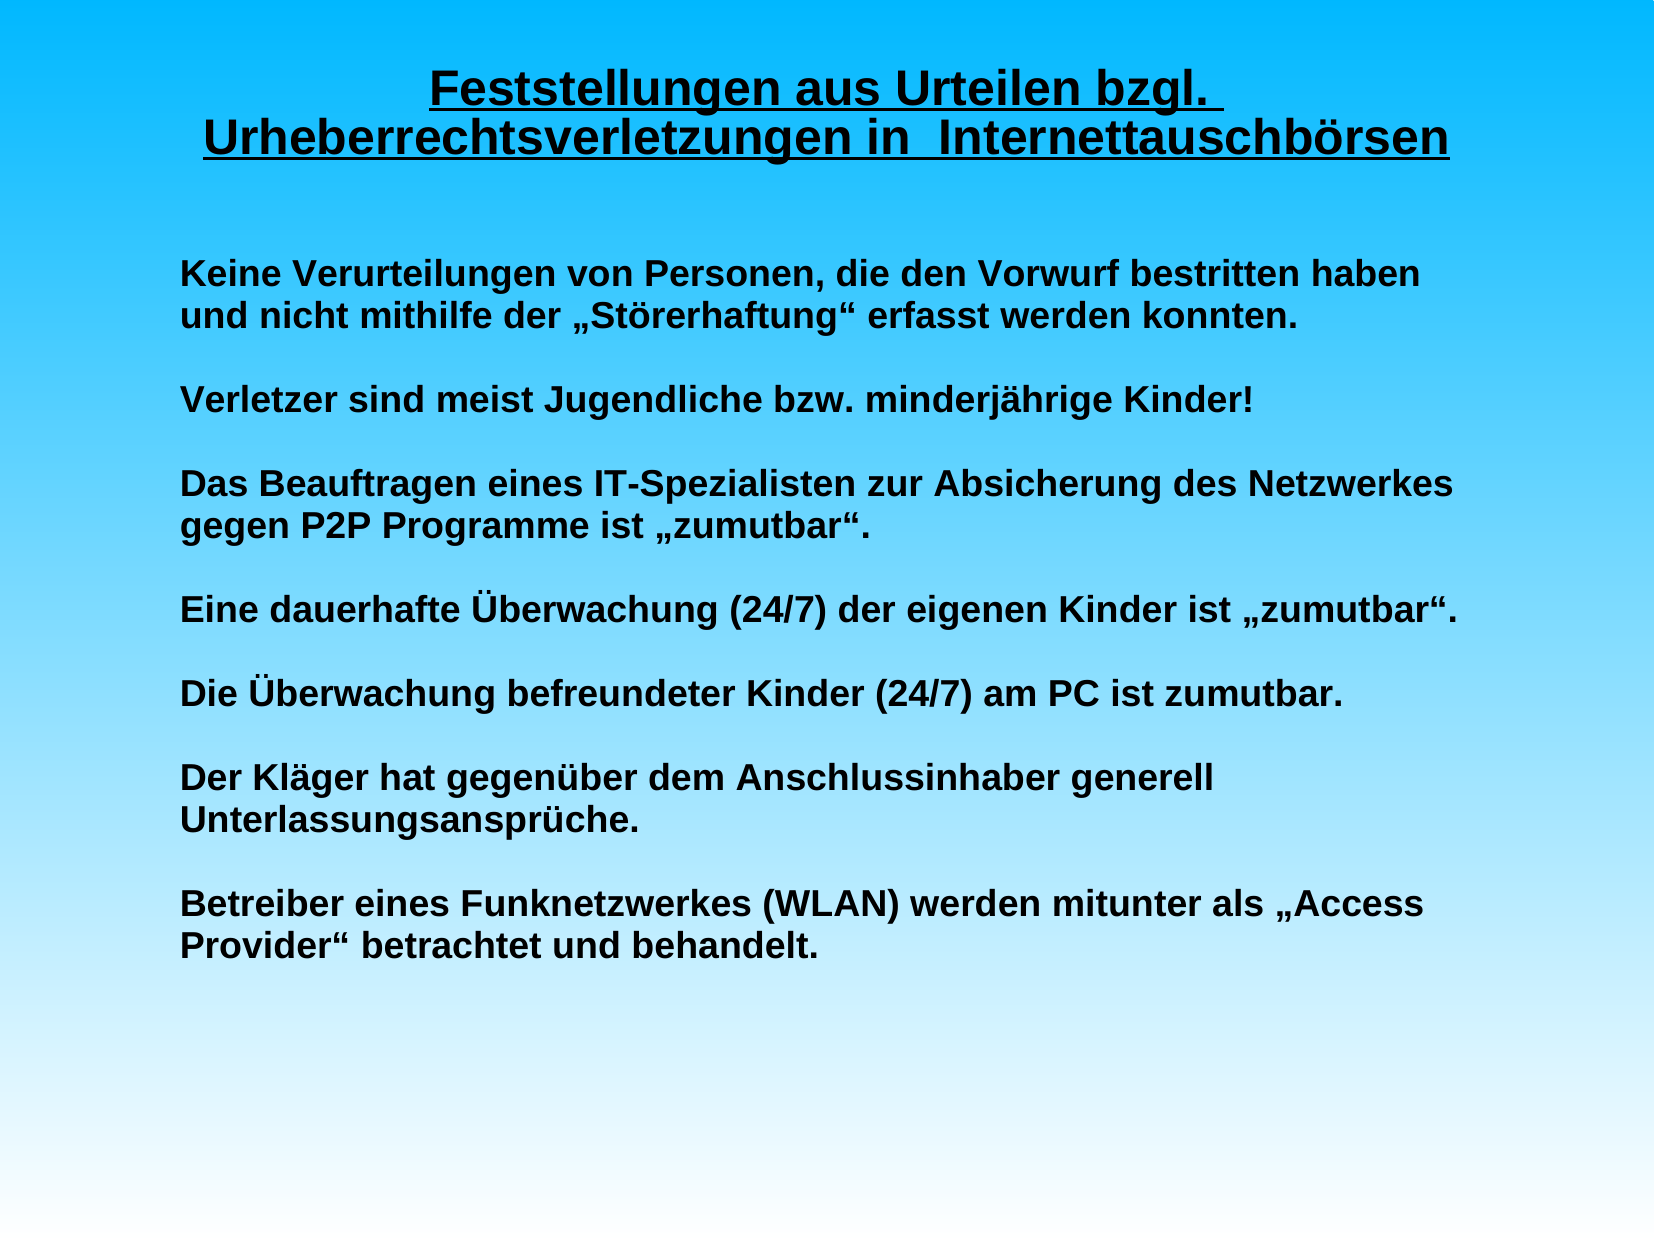

Feststellungen aus Urteilen bzgl.
Urheberrechtsverletzungen in Internettauschbörsen
Keine Verurteilungen von Personen, die den Vorwurf bestritten haben
und nicht mithilfe der „Störerhaftung“ erfasst werden konnten.
Verletzer sind meist Jugendliche bzw. minderjährige Kinder!
Das Beauftragen eines IT-Spezialisten zur Absicherung des Netzwerkes
gegen P2P Programme ist „zumutbar“.
Eine dauerhafte Überwachung (24/7) der eigenen Kinder ist „zumutbar“.
Die Überwachung befreundeter Kinder (24/7) am PC ist zumutbar.
Der Kläger hat gegenüber dem Anschlussinhaber generell
Unterlassungsansprüche.
Betreiber eines Funknetzwerkes (WLAN) werden mitunter als „Access Provider“ betrachtet und behandelt.